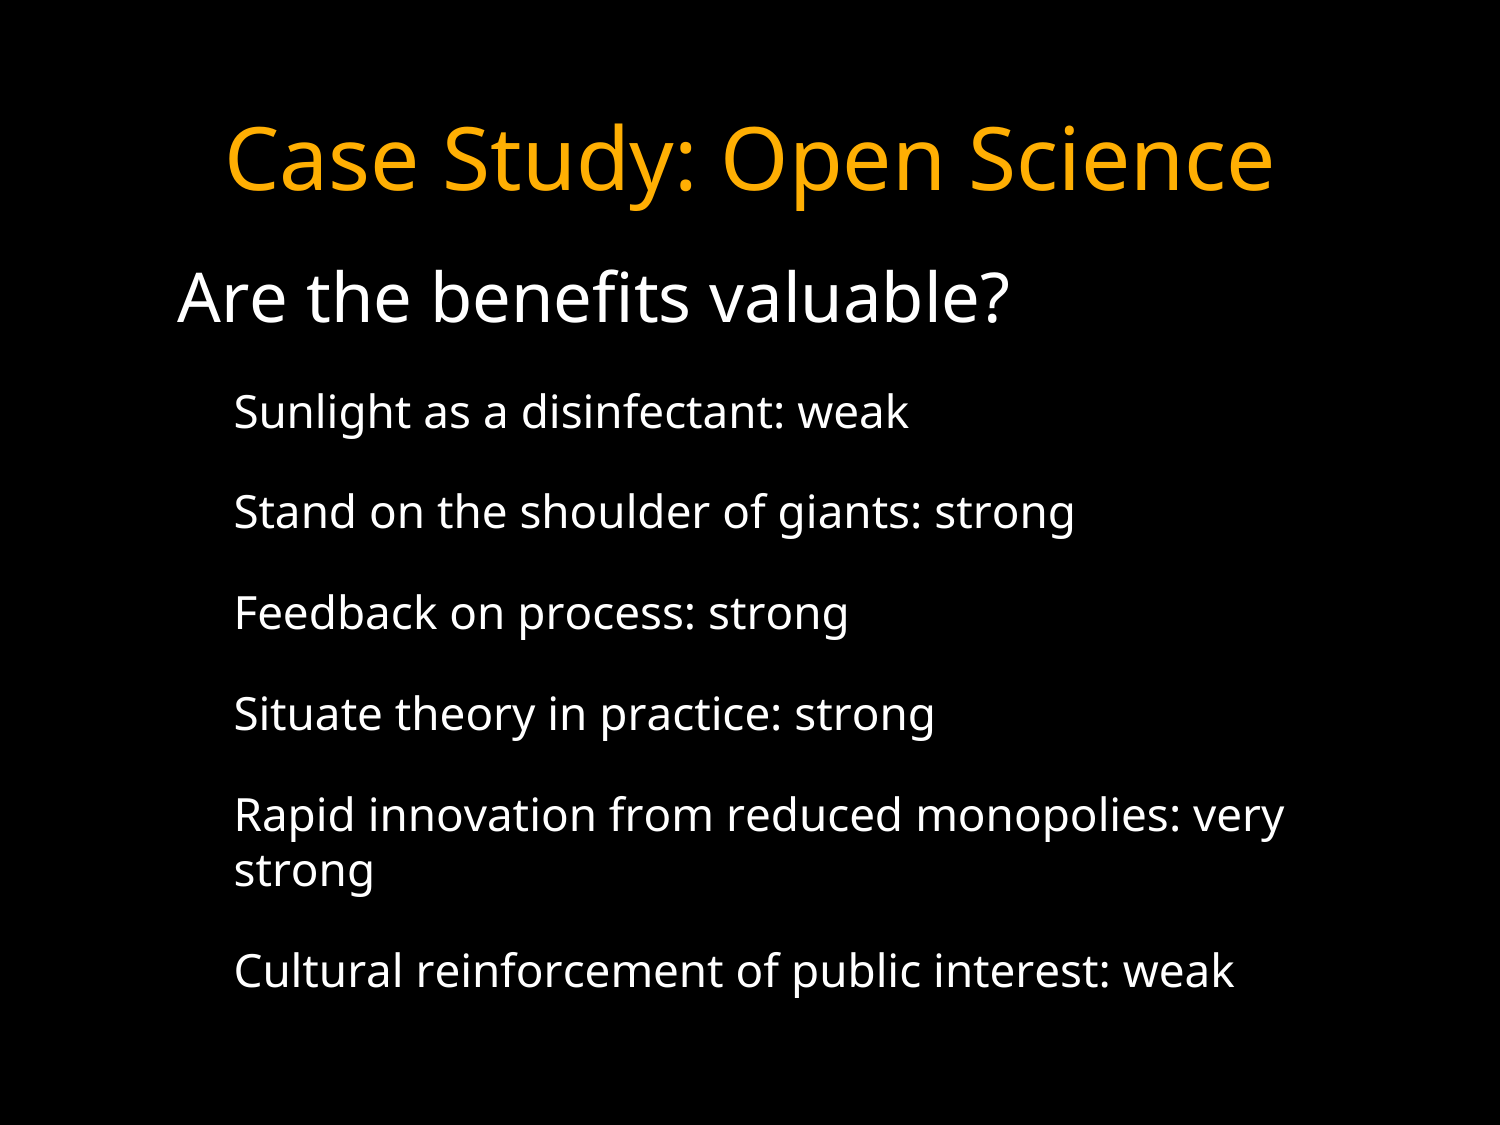

# Case Study: Open Science
Are the benefits valuable?
Sunlight as a disinfectant: weak
Stand on the shoulder of giants: strong
Feedback on process: strong
Situate theory in practice: strong
Rapid innovation from reduced monopolies: very strong
Cultural reinforcement of public interest: weak